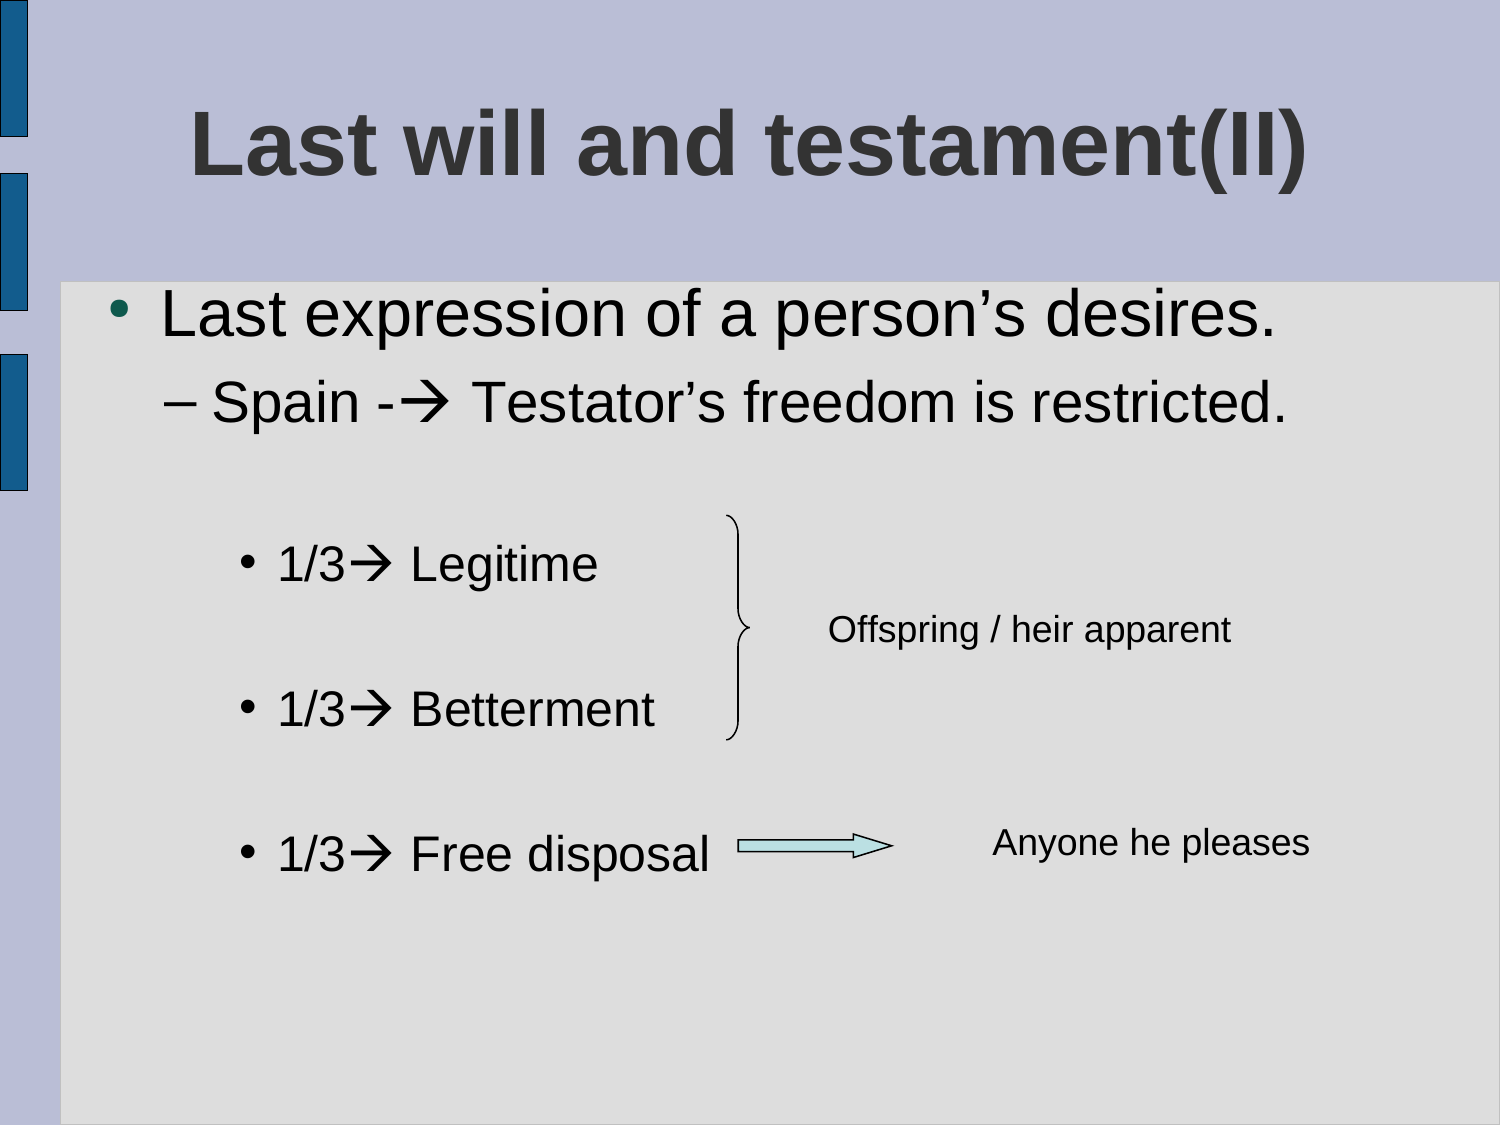

# Last will and testament(II)
Last expression of a person’s desires.
Spain - Testator’s freedom is restricted.
1/3 Legitime
1/3 Betterment
1/3 Free disposal
Offspring / heir apparent
Anyone he pleases